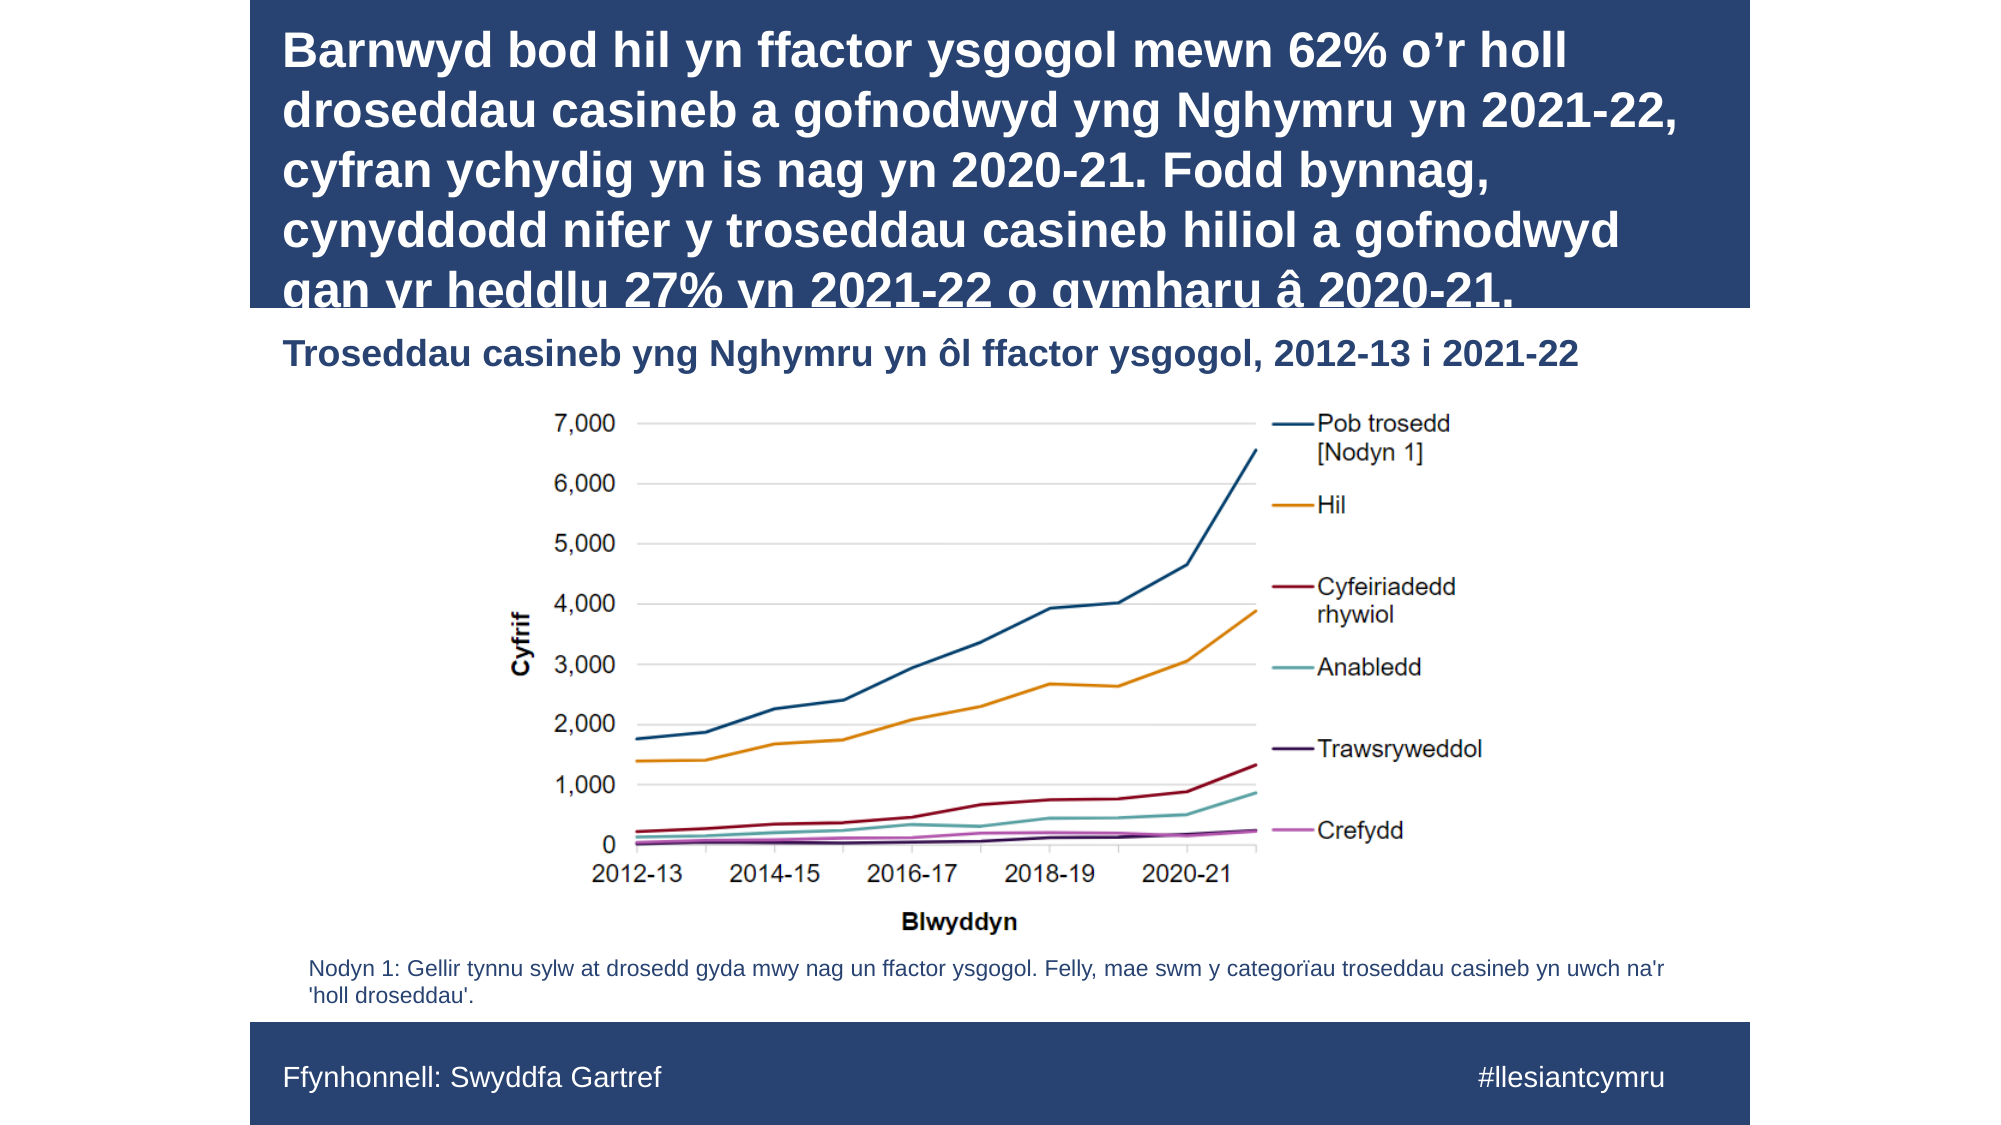

# Barnwyd bod hil yn ffactor ysgogol mewn 62% o’r holl droseddau casineb a gofnodwyd yng Nghymru yn 2021-22, cyfran ychydig yn is nag yn 2020-21. Fodd bynnag, cynyddodd nifer y troseddau casineb hiliol a gofnodwyd gan yr heddlu 27% yn 2021-22 o gymharu â 2020-21.
Troseddau casineb yng Nghymru yn ôl ffactor ysgogol, 2012-13 i 2021-22
Nodyn 1: Gellir tynnu sylw at drosedd gyda mwy nag un ffactor ysgogol. Felly, mae swm y categorïau troseddau casineb yn uwch na'r 'holl droseddau'.
#llesiantcymru
Ffynhonnell: Swyddfa Gartref